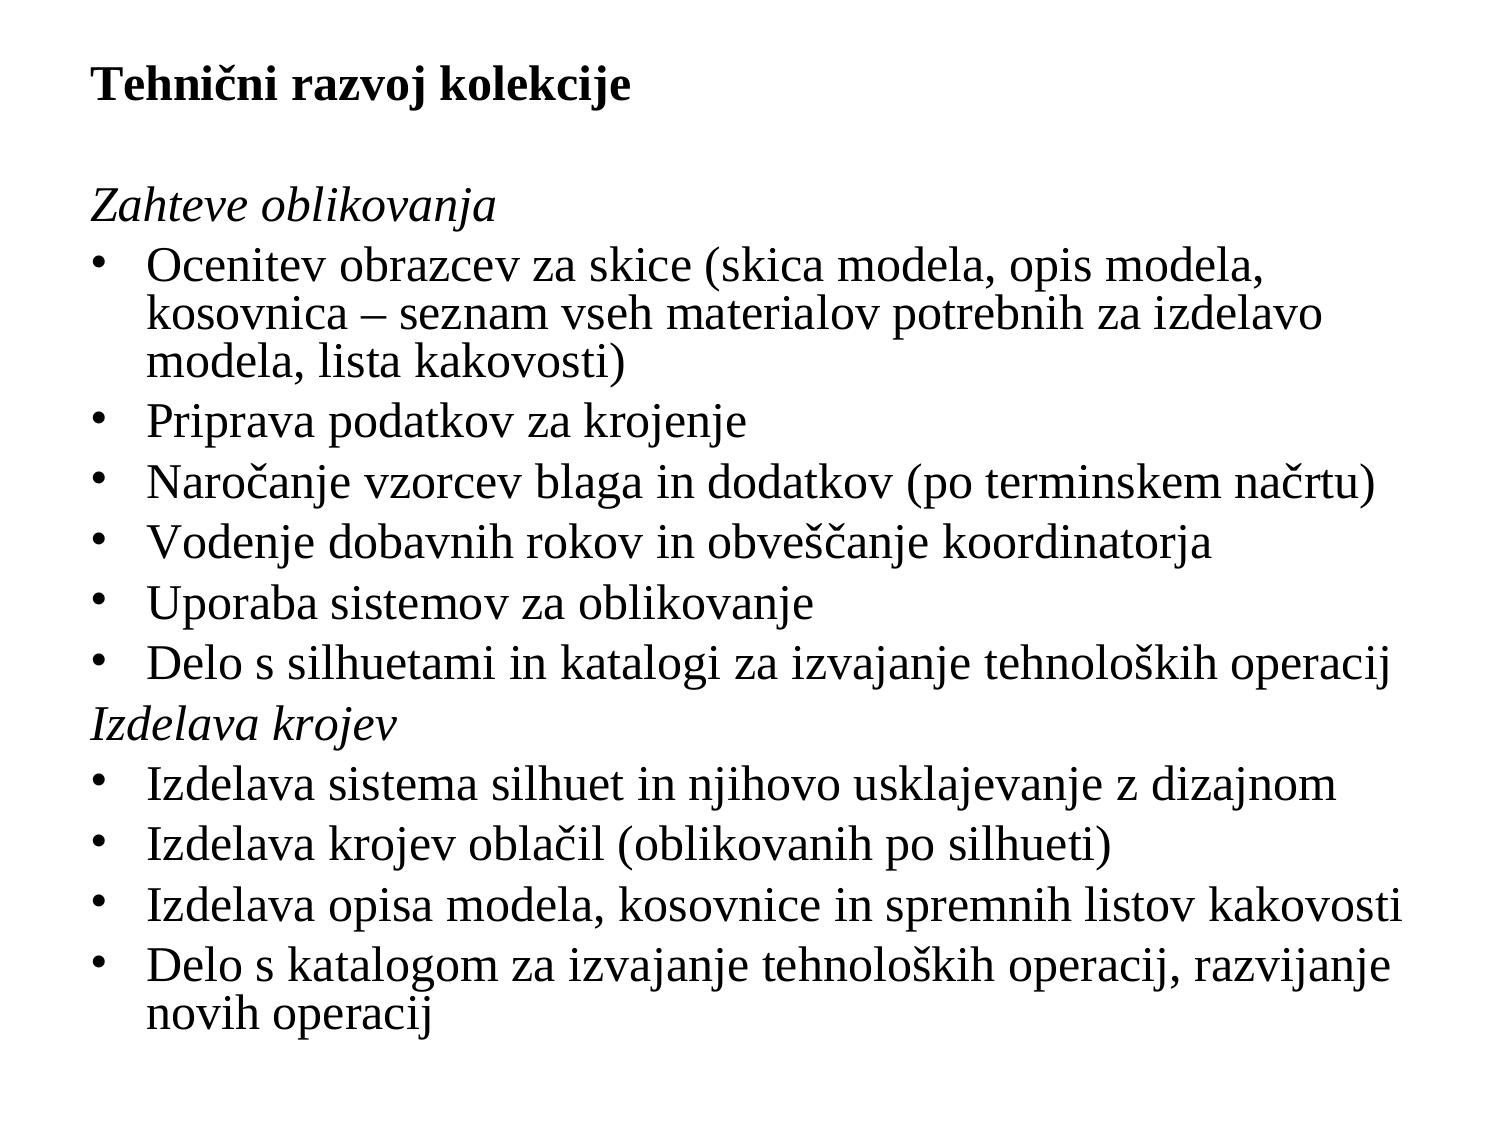

# Tehnični razvoj kolekcije
Zahteve oblikovanja
Ocenitev obrazcev za skice (skica modela, opis modela, kosovnica – seznam vseh materialov potrebnih za izdelavo modela, lista kakovosti)
Priprava podatkov za krojenje
Naročanje vzorcev blaga in dodatkov (po terminskem načrtu)
Vodenje dobavnih rokov in obveščanje koordinatorja
Uporaba sistemov za oblikovanje
Delo s silhuetami in katalogi za izvajanje tehnoloških operacij
Izdelava krojev
Izdelava sistema silhuet in njihovo usklajevanje z dizajnom
Izdelava krojev oblačil (oblikovanih po silhueti)
Izdelava opisa modela, kosovnice in spremnih listov kakovosti
Delo s katalogom za izvajanje tehnoloških operacij, razvijanje novih operacij